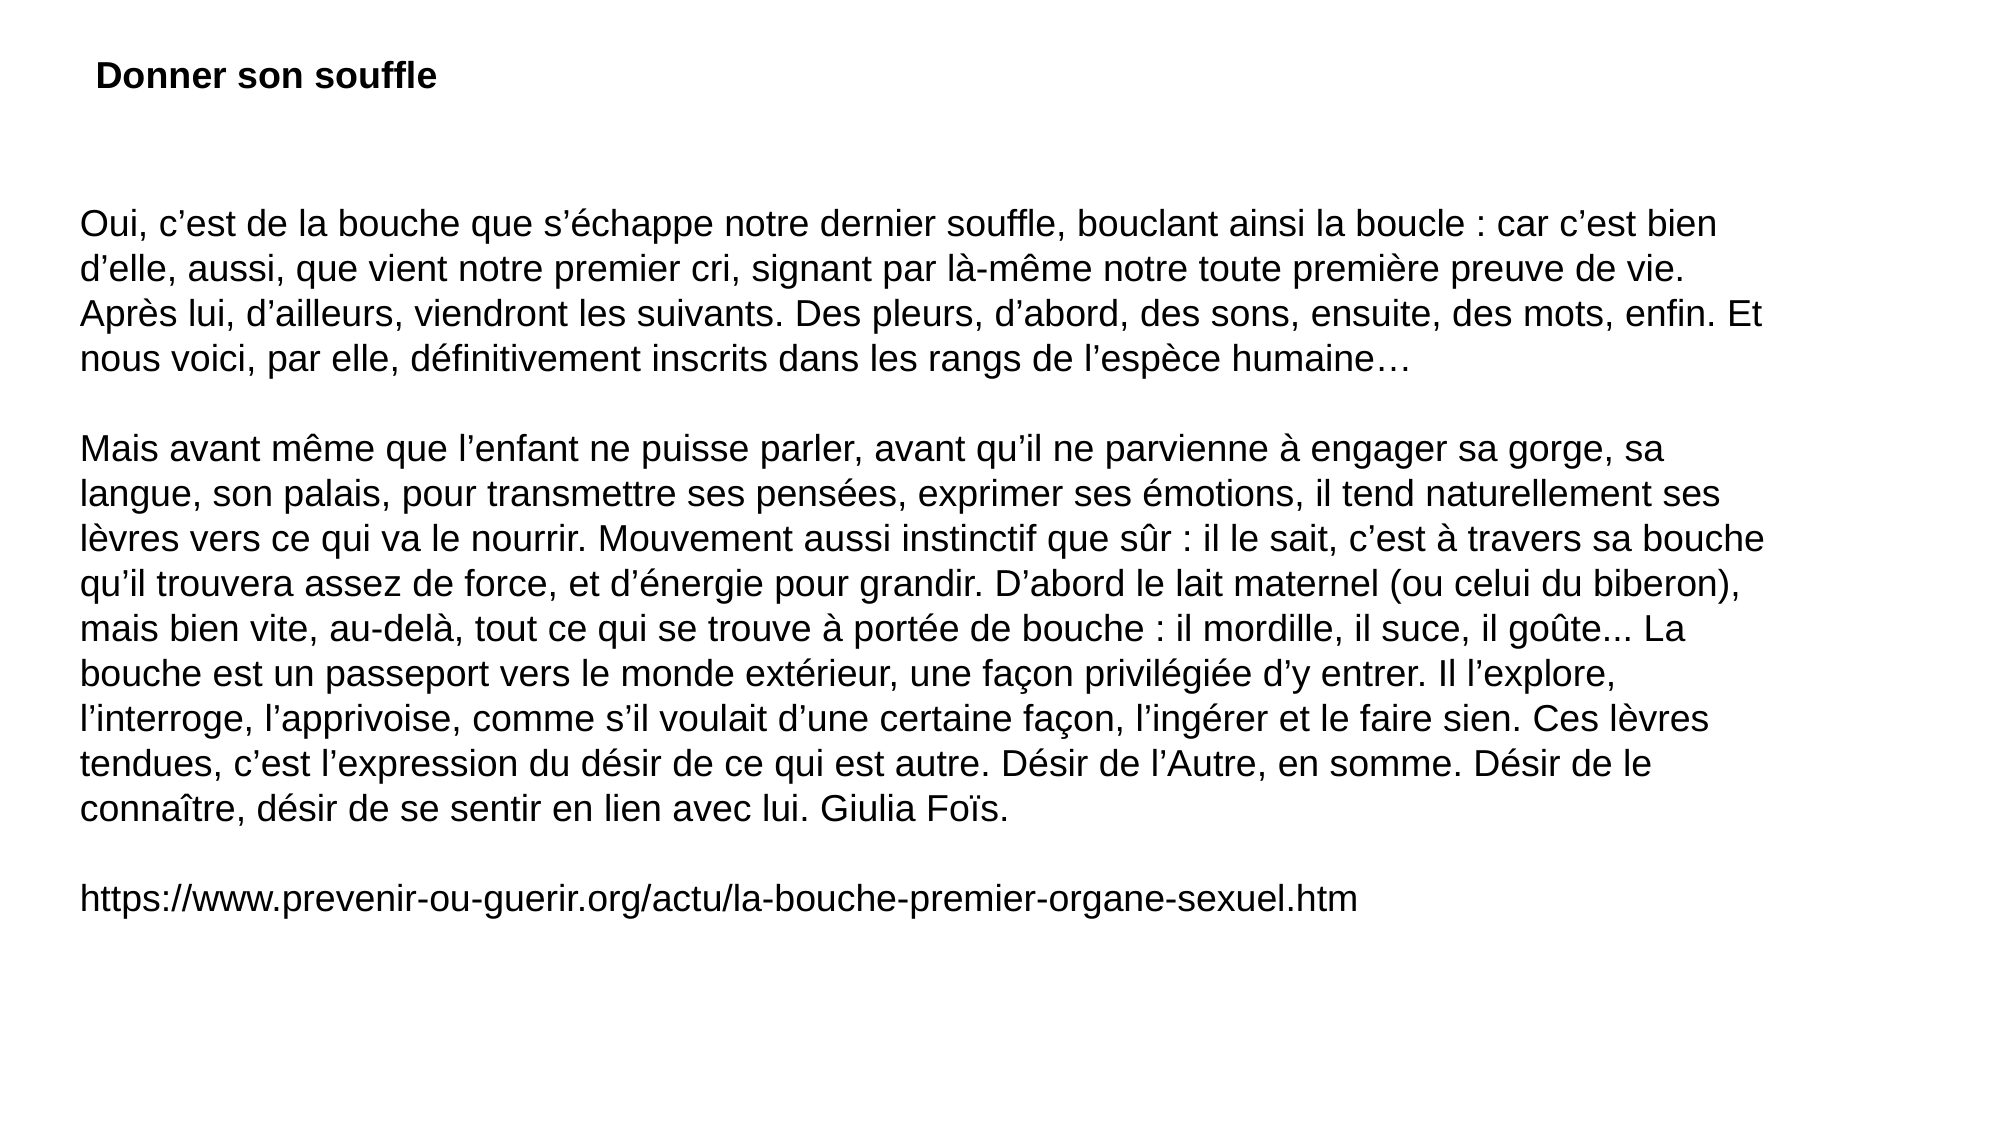

Donner son souffle
Oui, c’est de la bouche que s’échappe notre dernier souffle, bouclant ainsi la boucle : car c’est bien d’elle, aussi, que vient notre premier cri, signant par là-même notre toute première preuve de vie. Après lui, d’ailleurs, viendront les suivants. Des pleurs, d’abord, des sons, ensuite, des mots, enfin. Et nous voici, par elle, définitivement inscrits dans les rangs de l’espèce humaine…
Mais avant même que l’enfant ne puisse parler, avant qu’il ne parvienne à engager sa gorge, sa langue, son palais, pour transmettre ses pensées, exprimer ses émotions, il tend naturellement ses lèvres vers ce qui va le nourrir. Mouvement aussi instinctif que sûr : il le sait, c’est à travers sa bouche qu’il trouvera assez de force, et d’énergie pour grandir. D’abord le lait maternel (ou celui du biberon), mais bien vite, au-delà, tout ce qui se trouve à portée de bouche : il mordille, il suce, il goûte... La bouche est un passeport vers le monde extérieur, une façon privilégiée d’y entrer. Il l’explore, l’interroge, l’apprivoise, comme s’il voulait d’une certaine façon, l’ingérer et le faire sien. Ces lèvres tendues, c’est l’expression du désir de ce qui est autre. Désir de l’Autre, en somme. Désir de le connaître, désir de se sentir en lien avec lui. Giulia Foïs.
https://www.prevenir-ou-guerir.org/actu/la-bouche-premier-organe-sexuel.htm